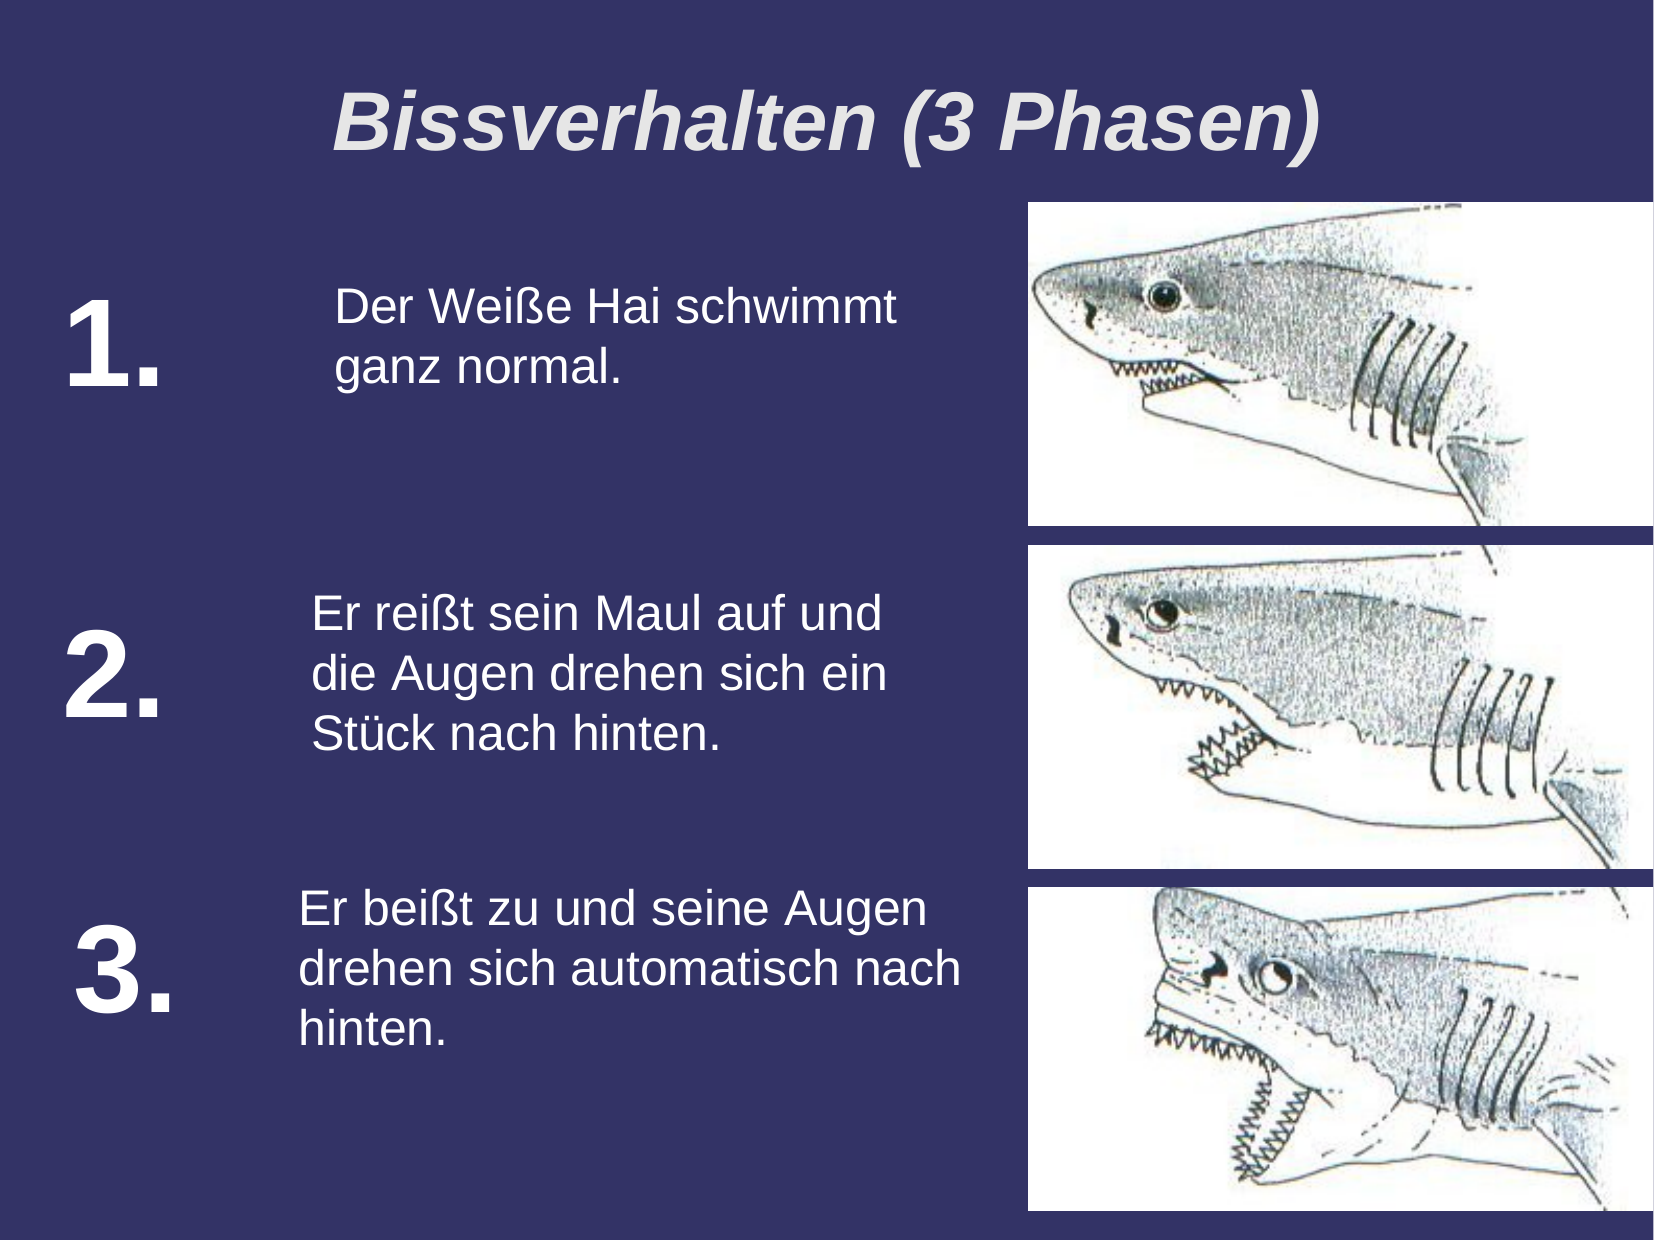

# Bissverhalten (3 Phasen)
1.
Der Weiße Hai schwimmt
ganz normal.
Er reißt sein Maul auf und
die Augen drehen sich ein
Stück nach hinten.
2.
Er beißt zu und seine Augen
drehen sich automatisch nach
hinten.
3.